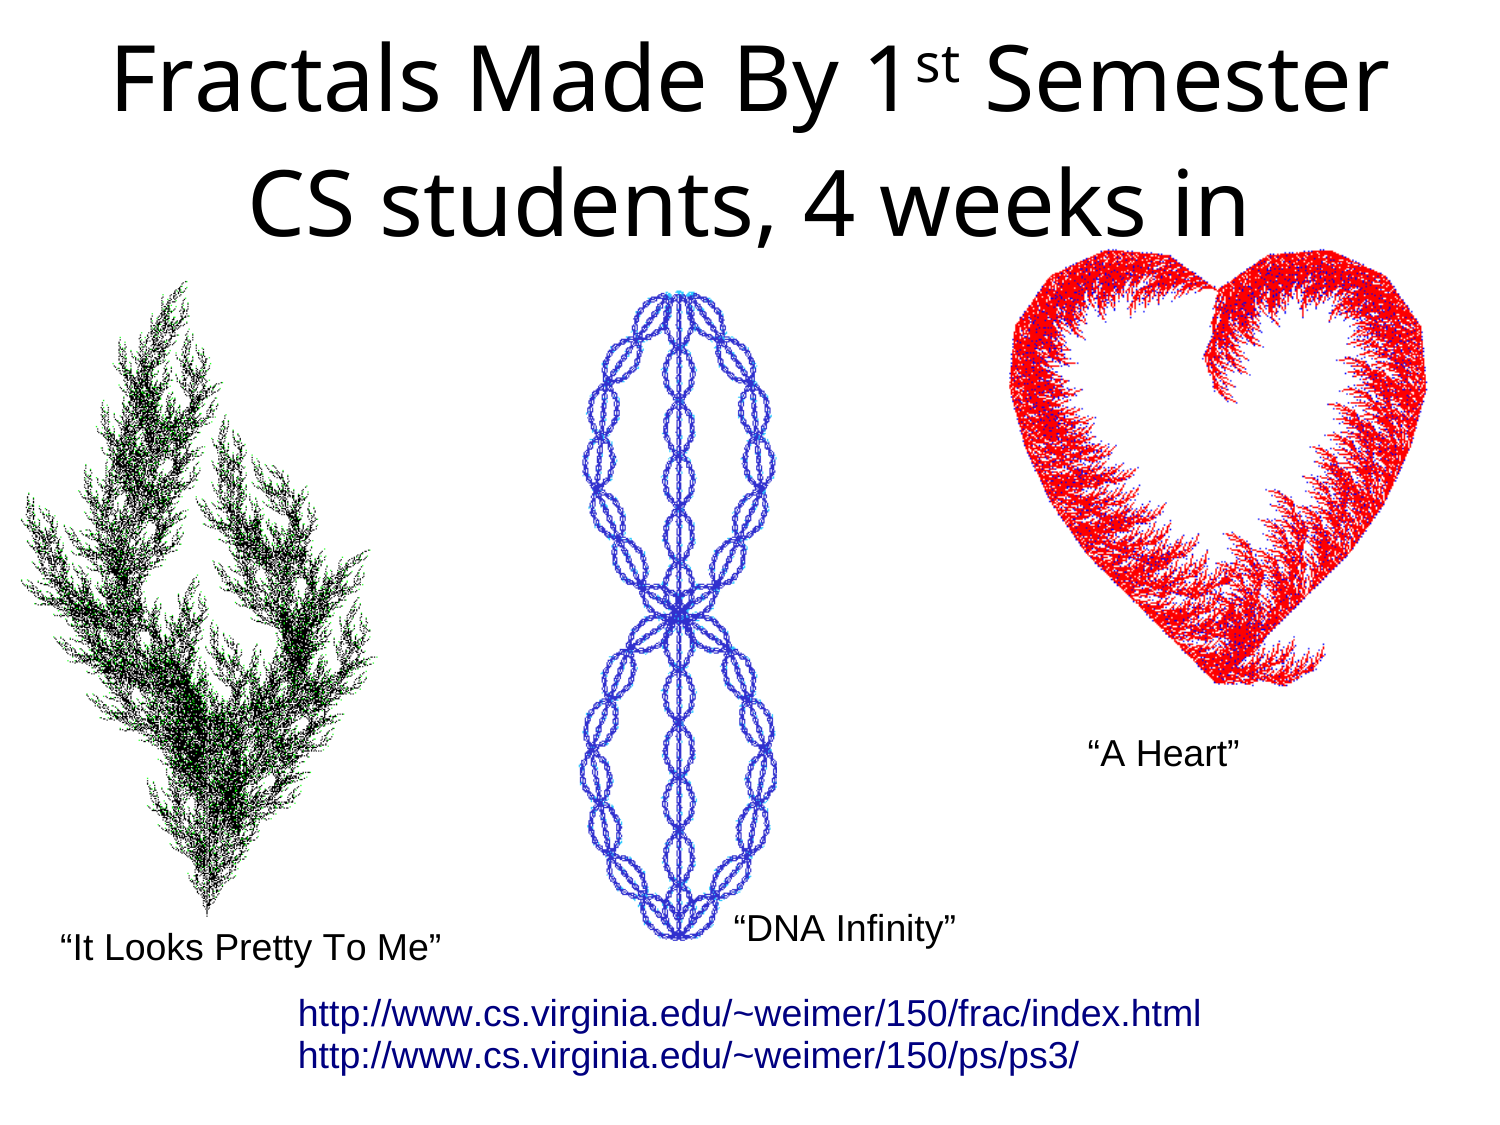

# Fractals Made By 1st Semester CS students, 4 weeks in
“A Heart”
“DNA Infinity”
“It Looks Pretty To Me”
http://www.cs.virginia.edu/~weimer/150/frac/index.html
http://www.cs.virginia.edu/~weimer/150/ps/ps3/
20